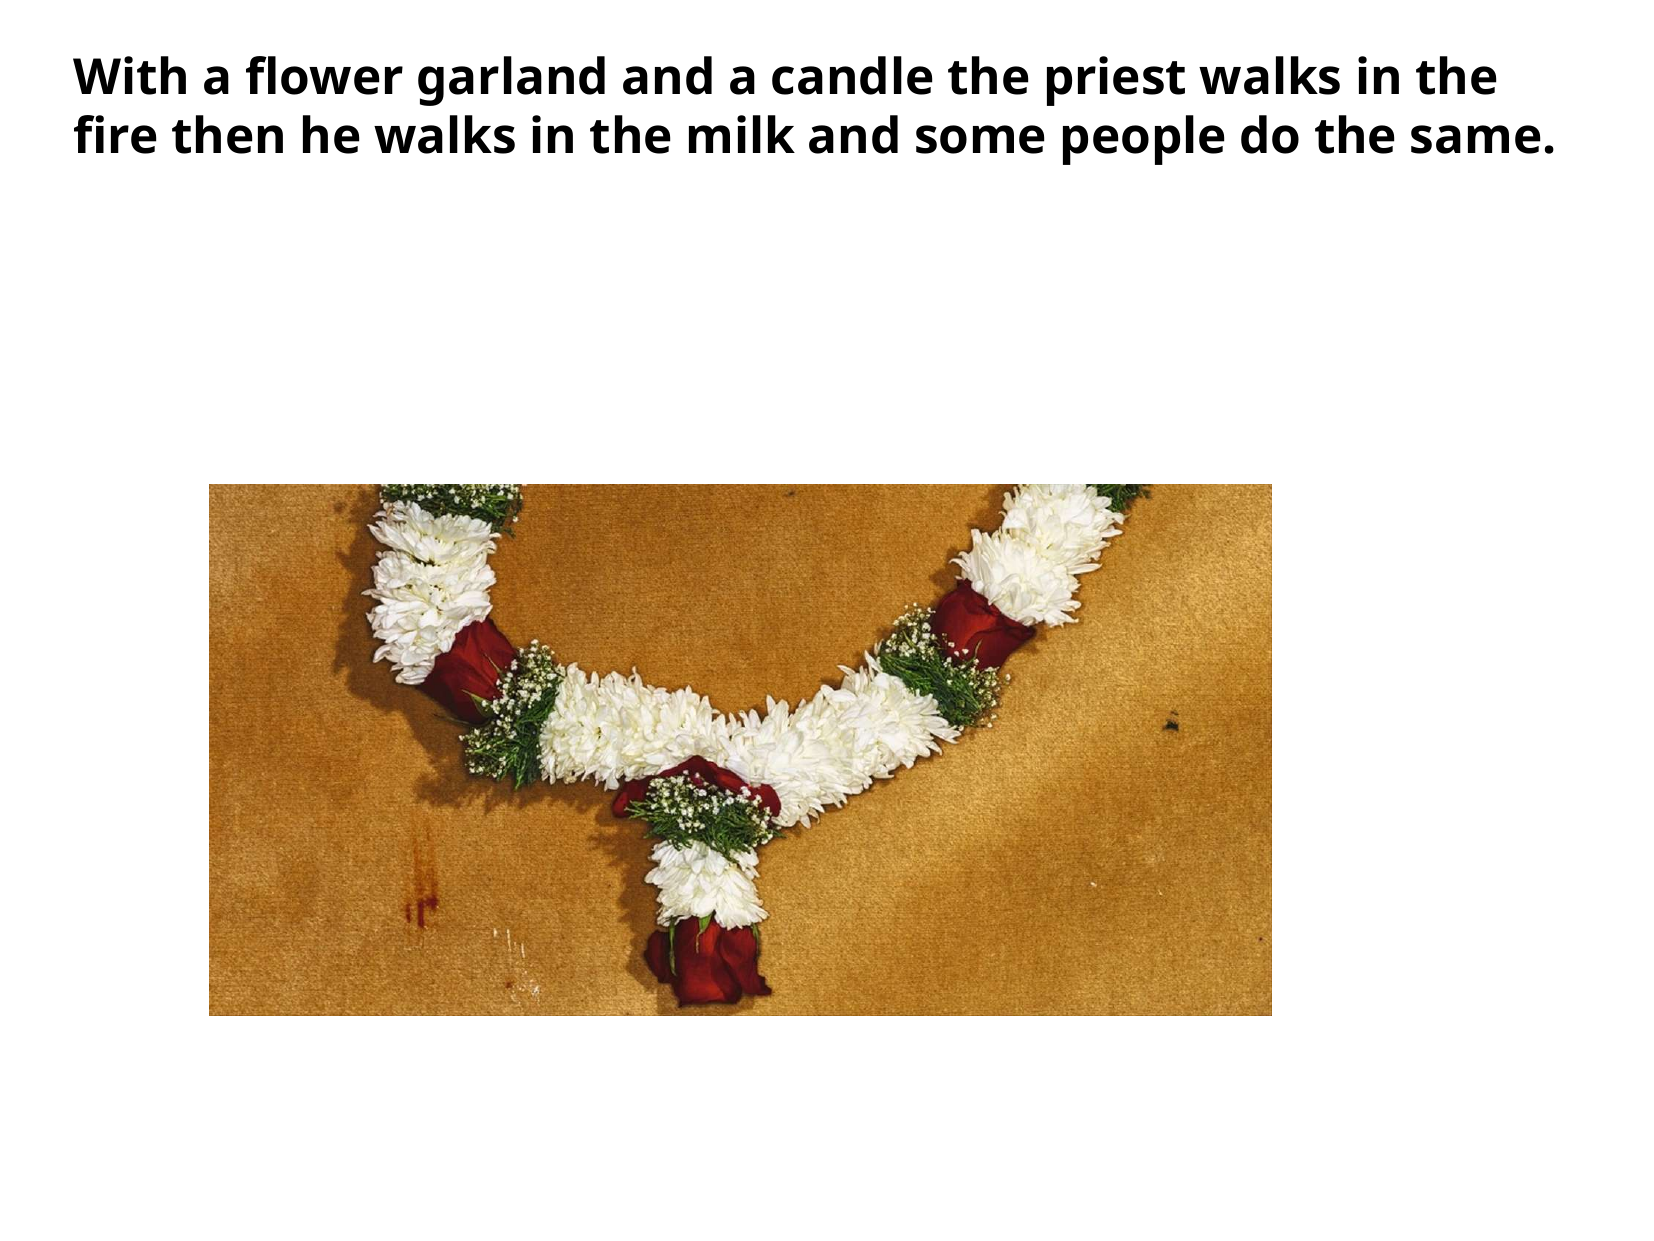

# With a flower garland and a candle the priest walks in the fire then he walks in the milk and some people do the same.